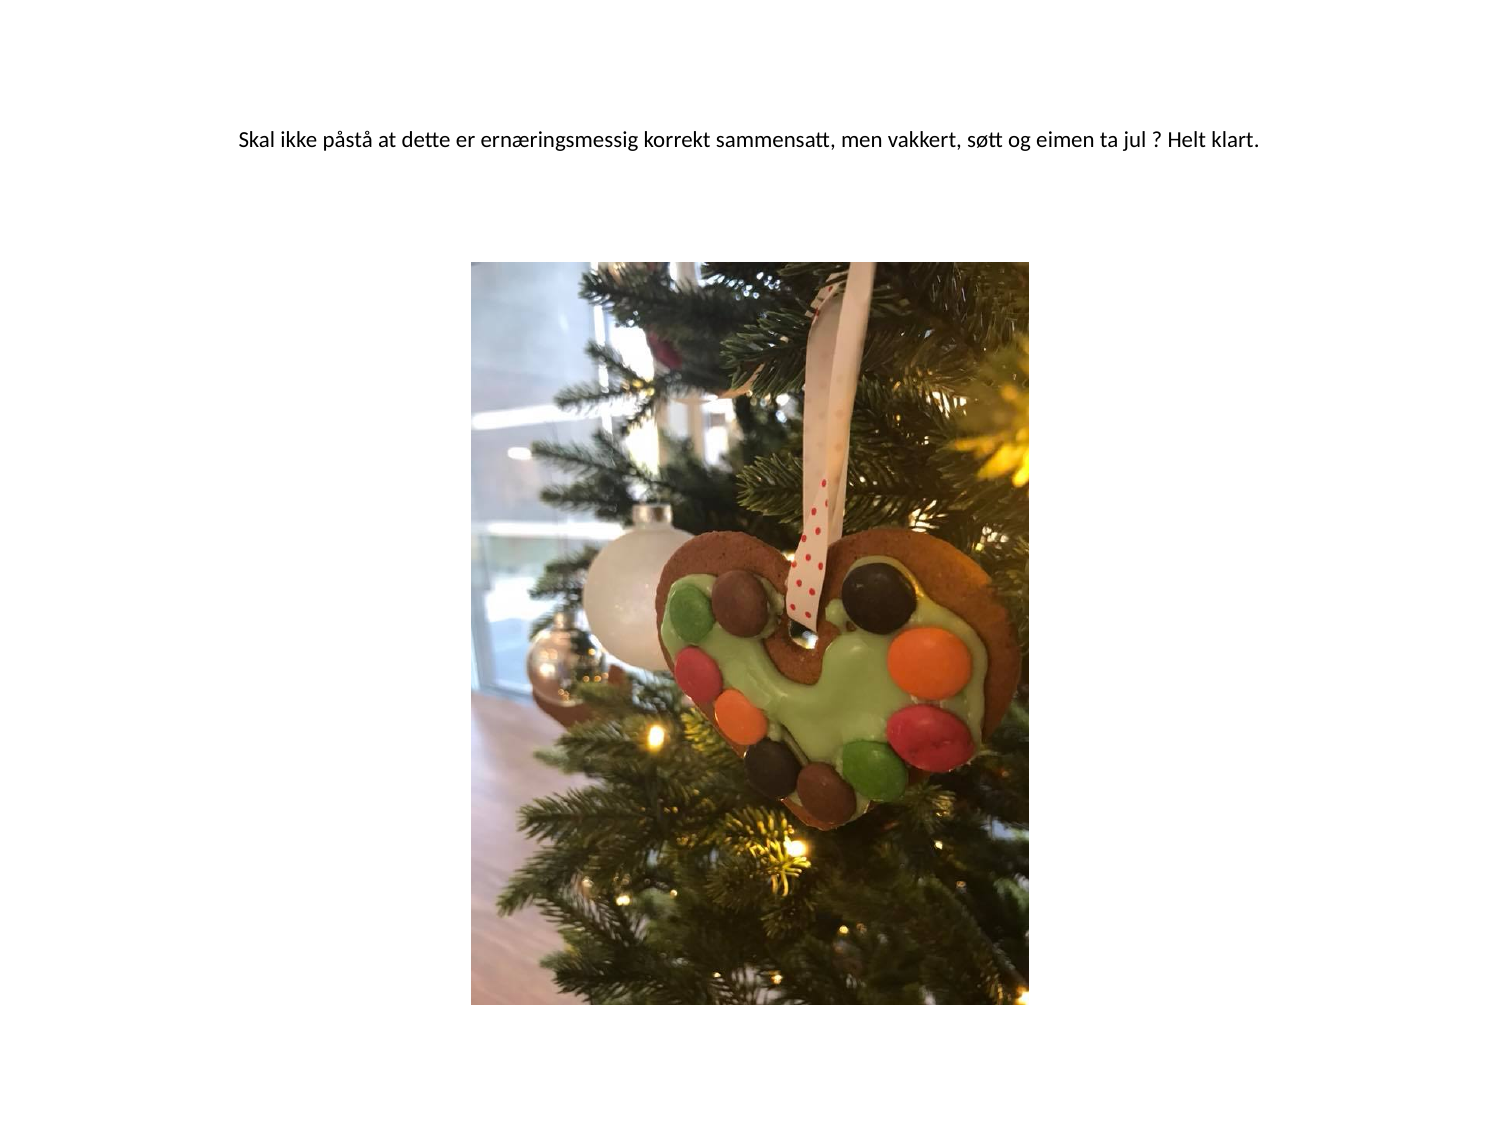

# Skal ikke påstå at dette er ernæringsmessig korrekt sammensatt, men vakkert, søtt og eimen ta jul ? Helt klart.